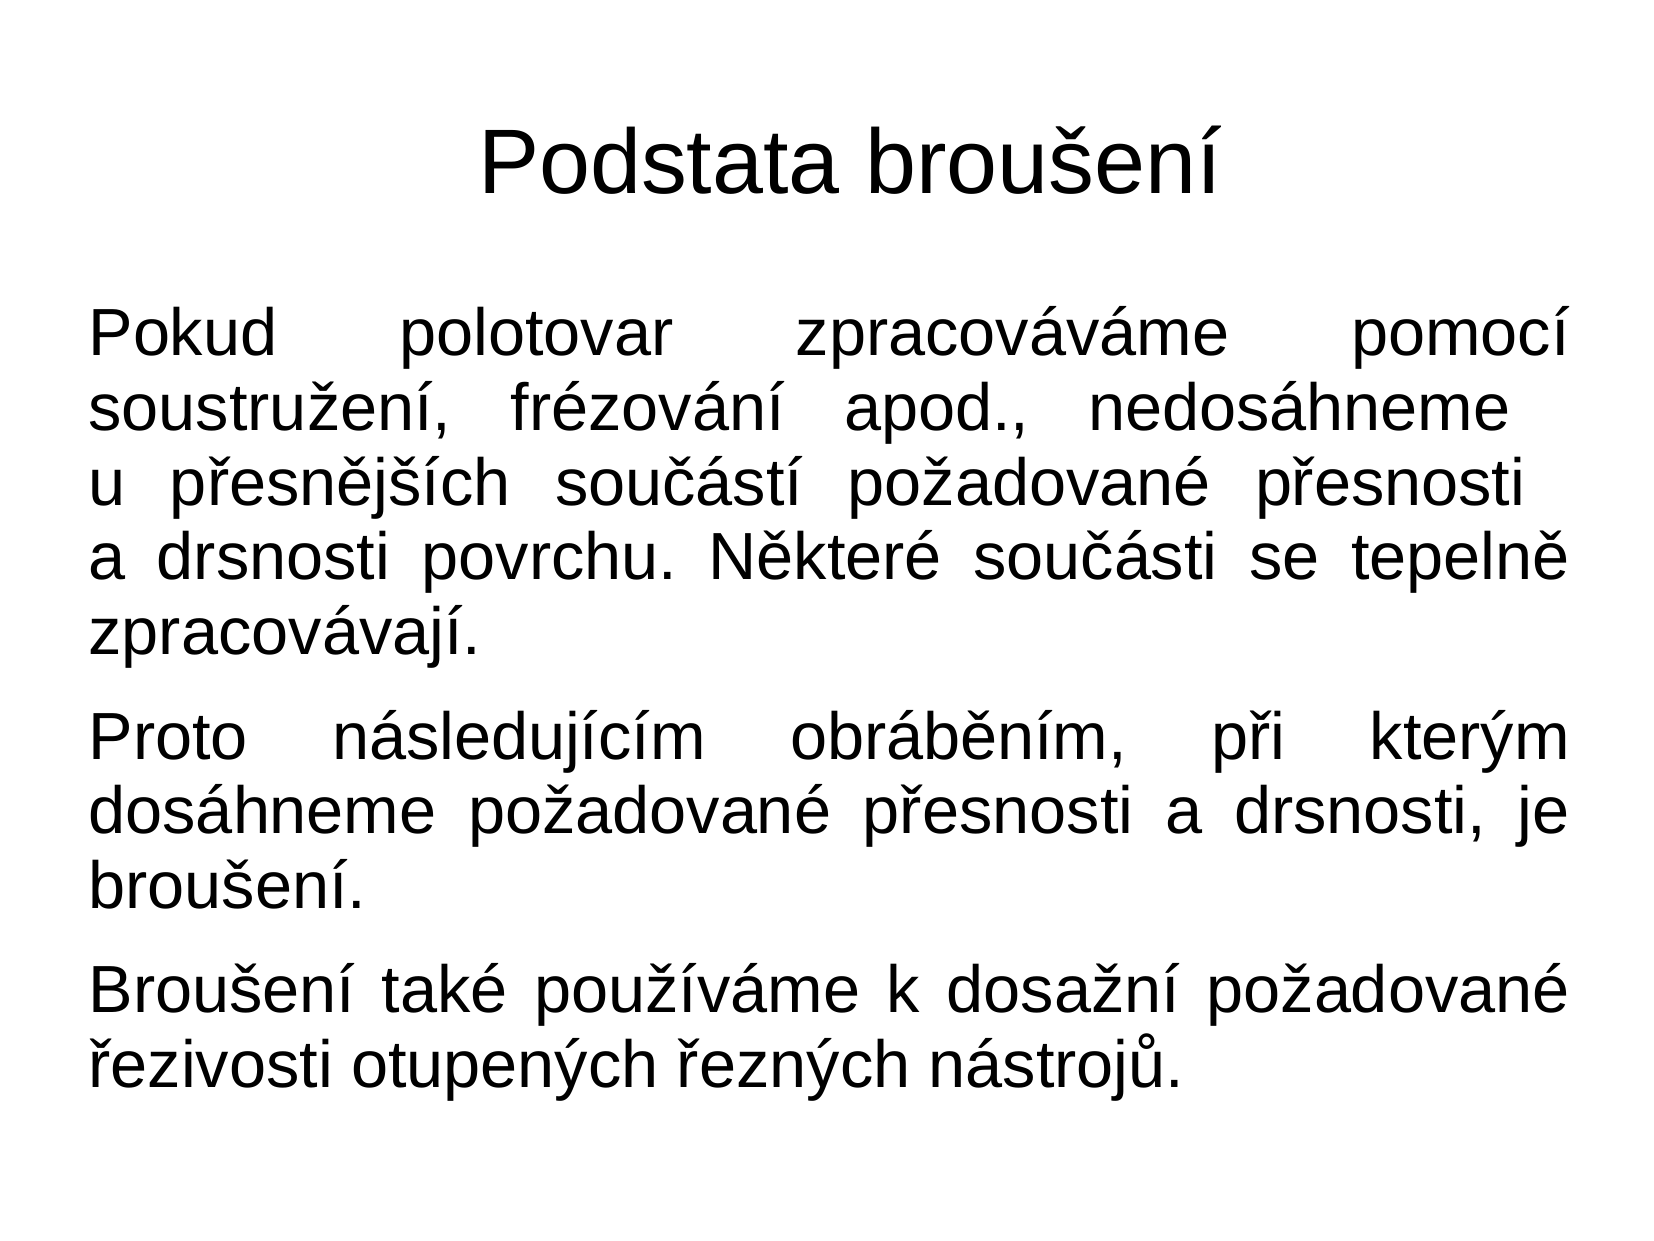

# Podstata broušení
Pokud polotovar zpracováváme pomocí soustružení, frézování apod., nedosáhneme
u přesnějších součástí požadované přesnosti
a drsnosti povrchu. Některé součásti se tepelně zpracovávají.
Proto následujícím obráběním, při kterým dosáhneme požadované přesnosti a drsnosti, je broušení.
Broušení také používáme k dosažní požadované řezivosti otupených řezných nástrojů.